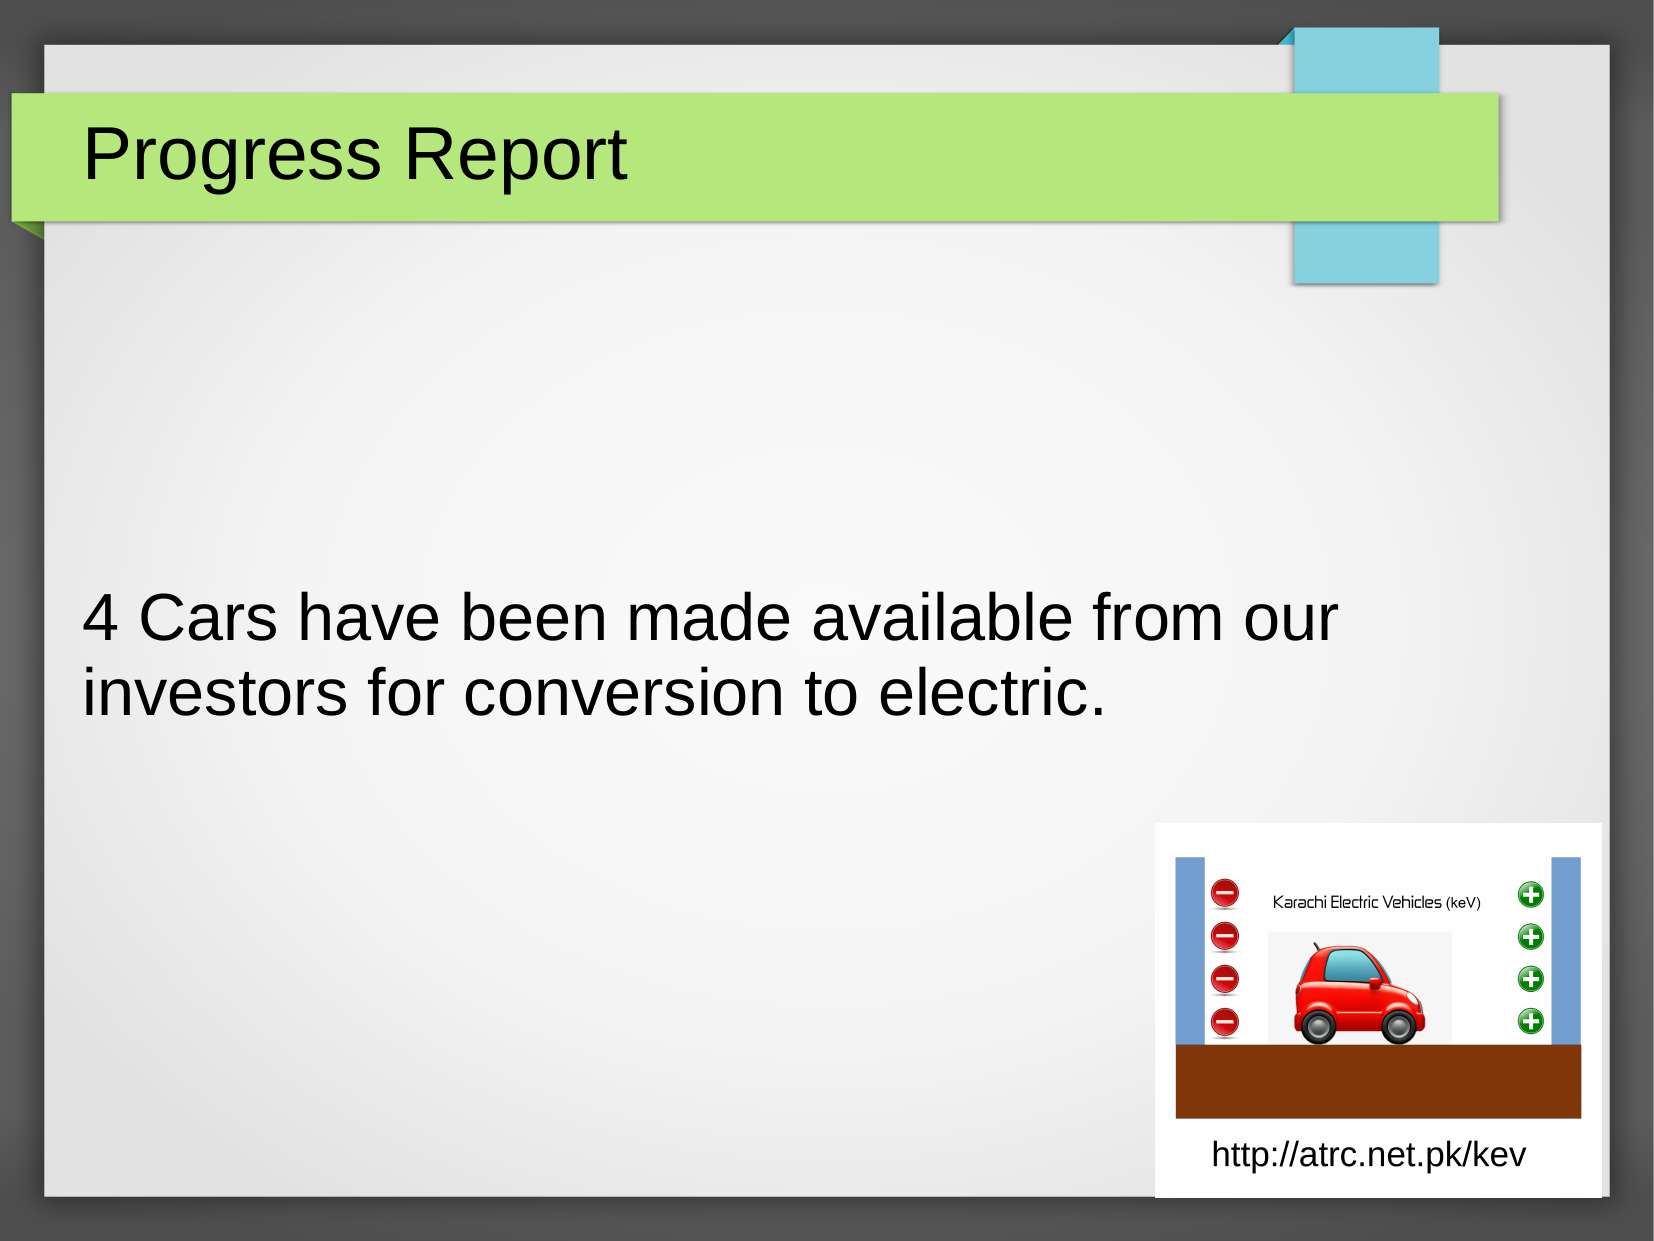

# Progress Report
4 Cars have been made available from our investors for conversion to electric.